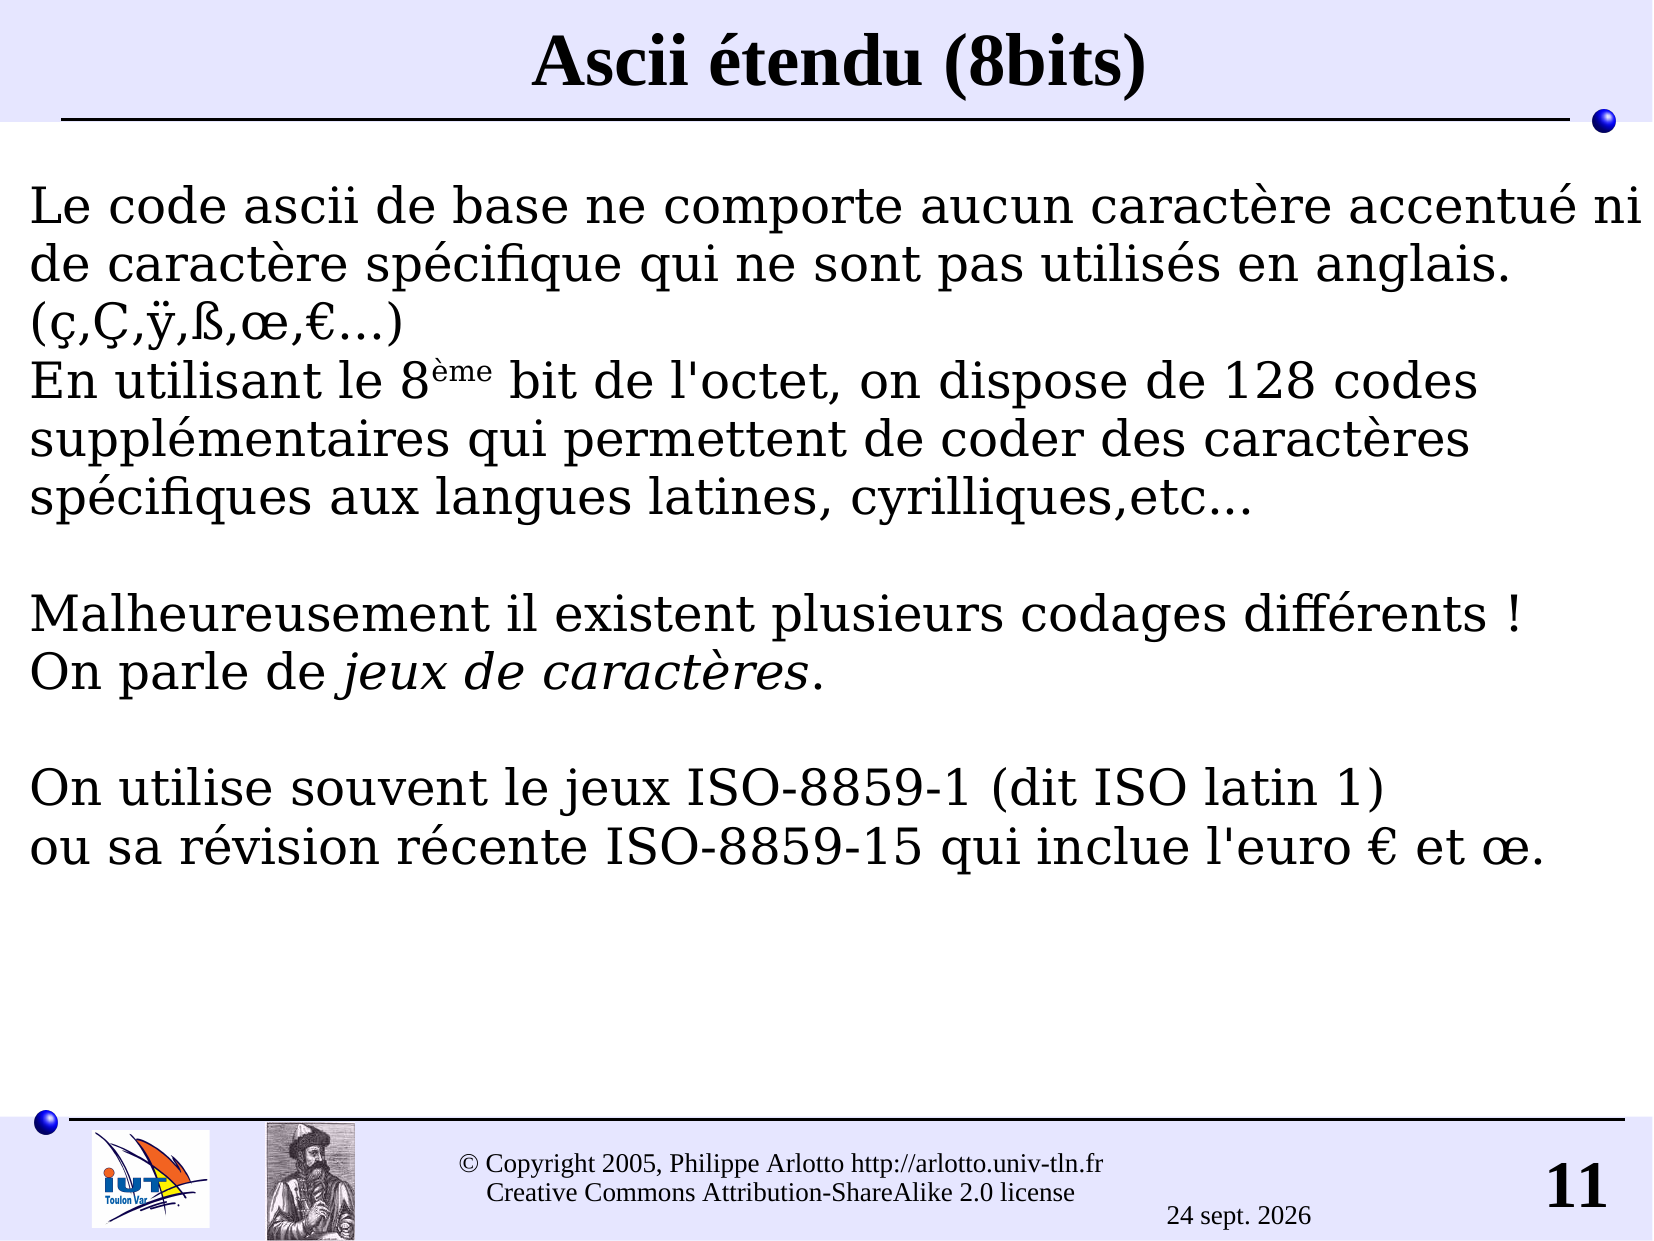

# Ascii étendu (8bits)
Le code ascii de base ne comporte aucun caractère accentué ni
de caractère spécifique qui ne sont pas utilisés en anglais.
(ç,Ç,ÿ,ß,œ,€...)
En utilisant le 8ème bit de l'octet, on dispose de 128 codes
supplémentaires qui permettent de coder des caractères
spécifiques aux langues latines, cyrilliques,etc...
Malheureusement il existent plusieurs codages différents !
On parle de jeux de caractères.
On utilise souvent le jeux ISO-8859-1 (dit ISO latin 1)
ou sa révision récente ISO-8859-15 qui inclue l'euro € et œ.